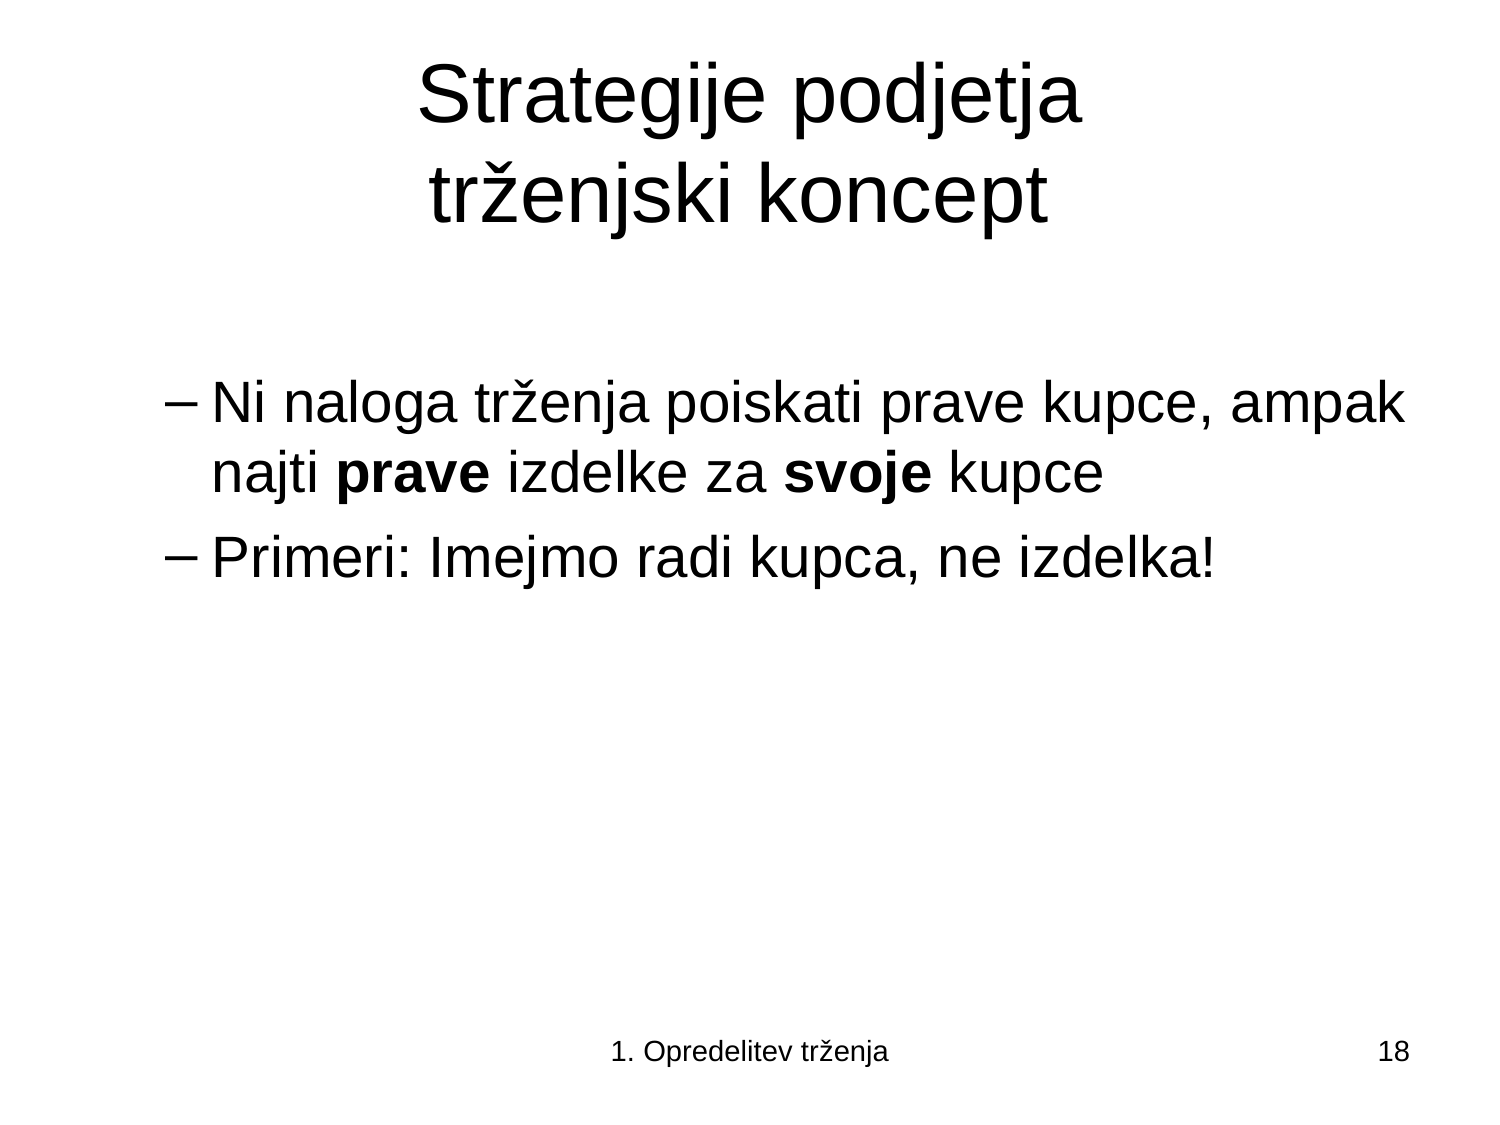

# Strategije podjetja trženjski koncept
Ni naloga trženja poiskati prave kupce, ampak najti prave izdelke za svoje kupce
Primeri: Imejmo radi kupca, ne izdelka!
1. Opredelitev trženja